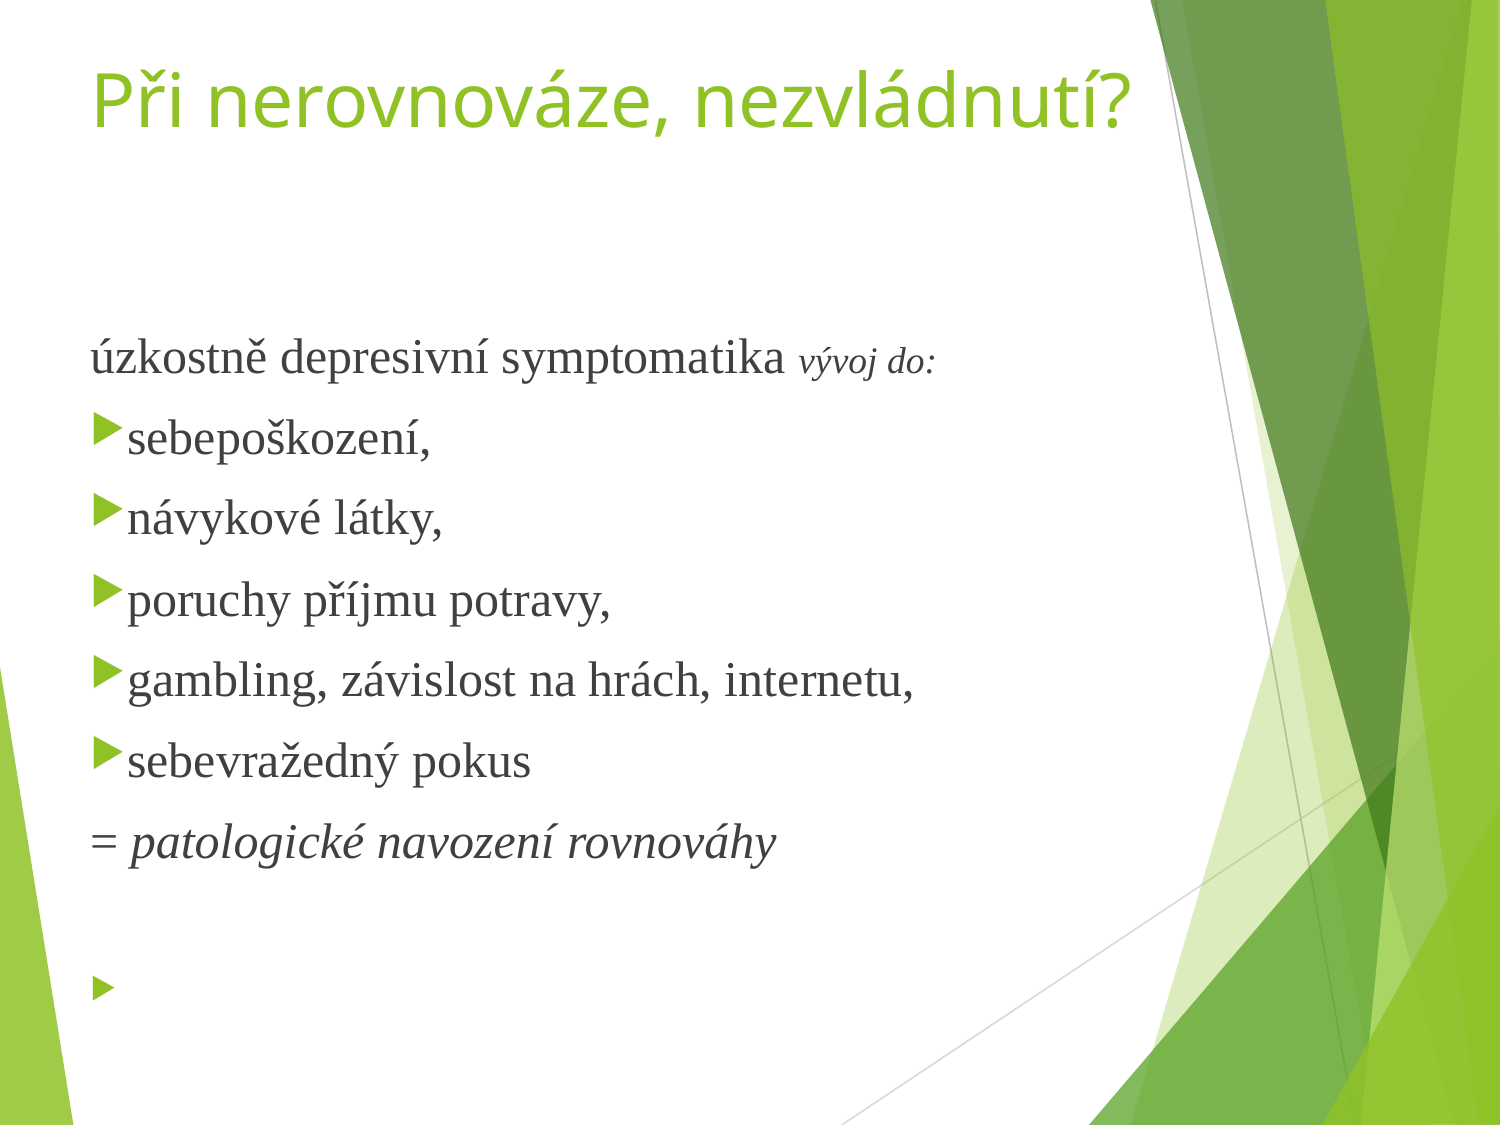

# Při nerovnováze, nezvládnutí?
úzkostně depresivní symptomatika vývoj do:
sebepoškození,
návykové látky,
poruchy příjmu potravy,
gambling, závislost na hrách, internetu,
sebevražedný pokus
= patologické navození rovnováhy